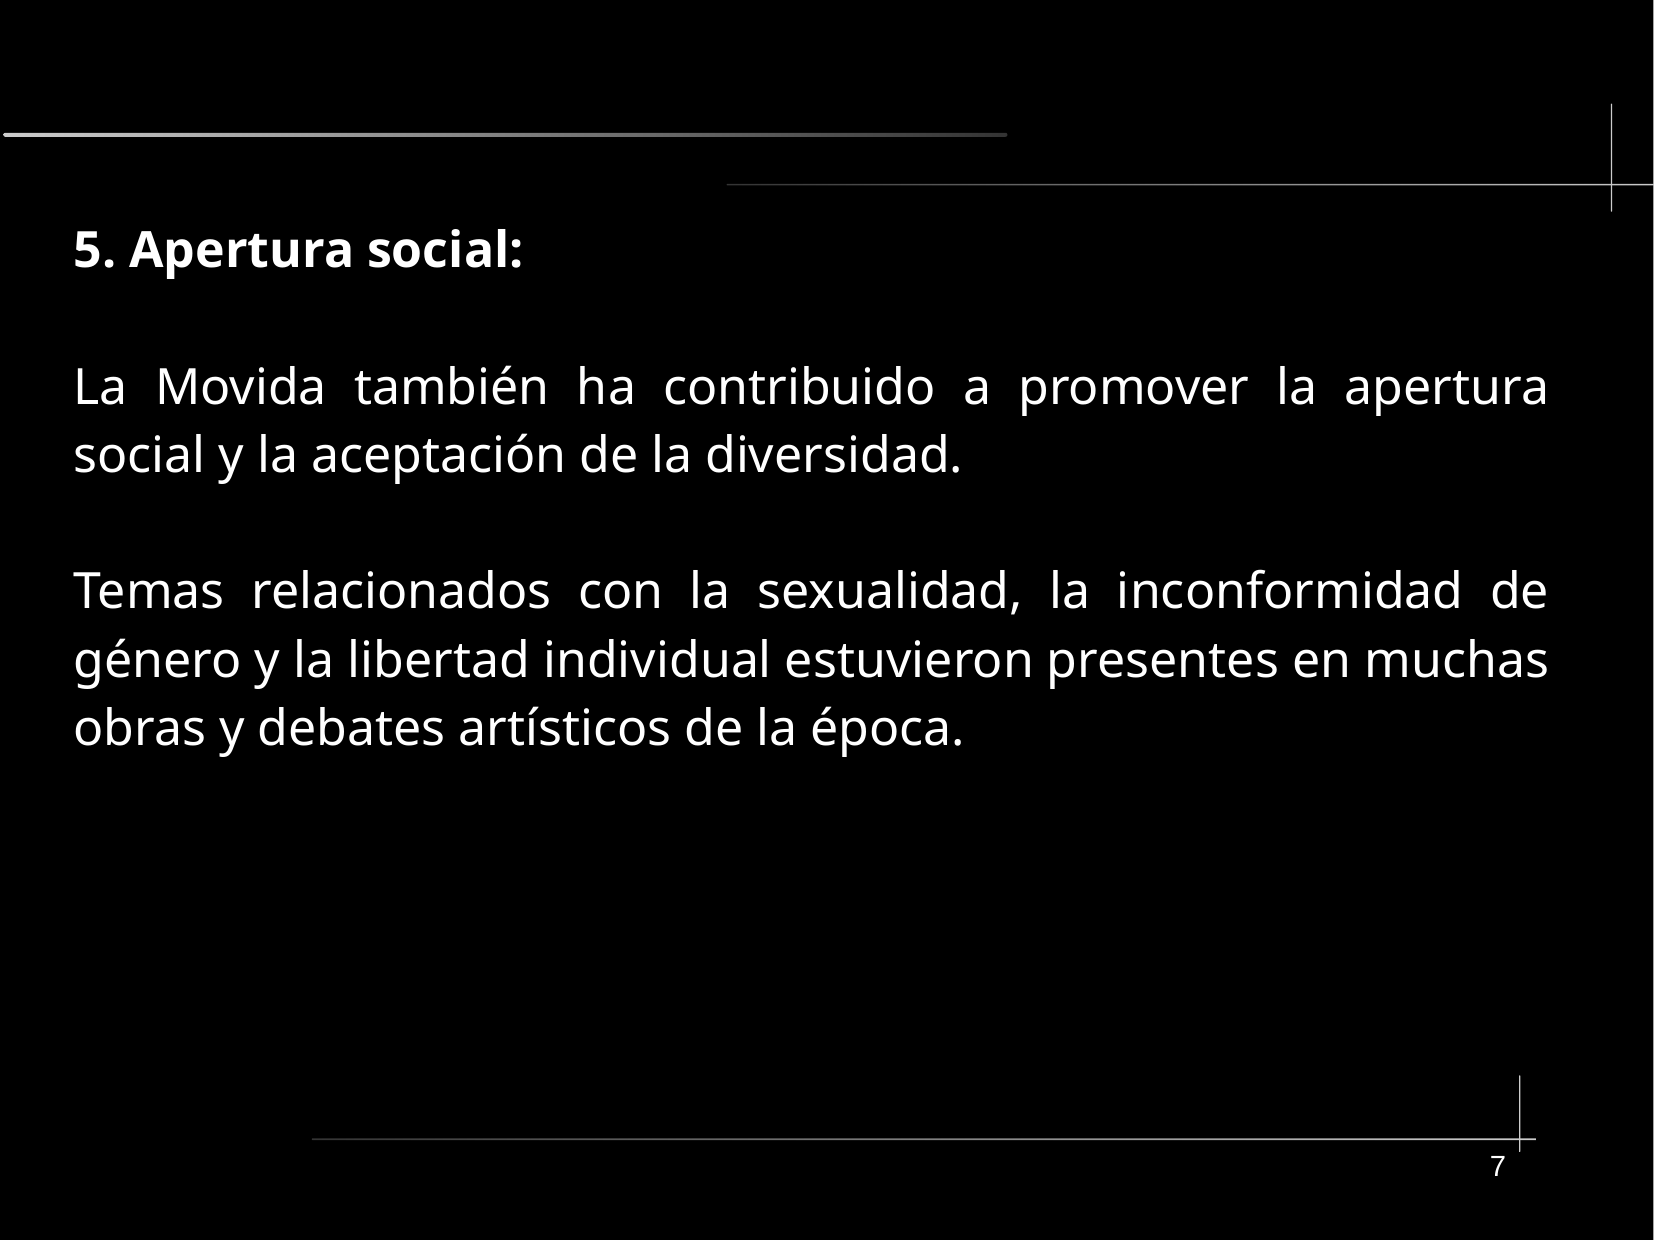

5. Apertura social:
La Movida también ha contribuido a promover la apertura social y la aceptación de la diversidad.
Temas relacionados con la sexualidad, la inconformidad de género y la libertad individual estuvieron presentes en muchas obras y debates artísticos de la época.
7